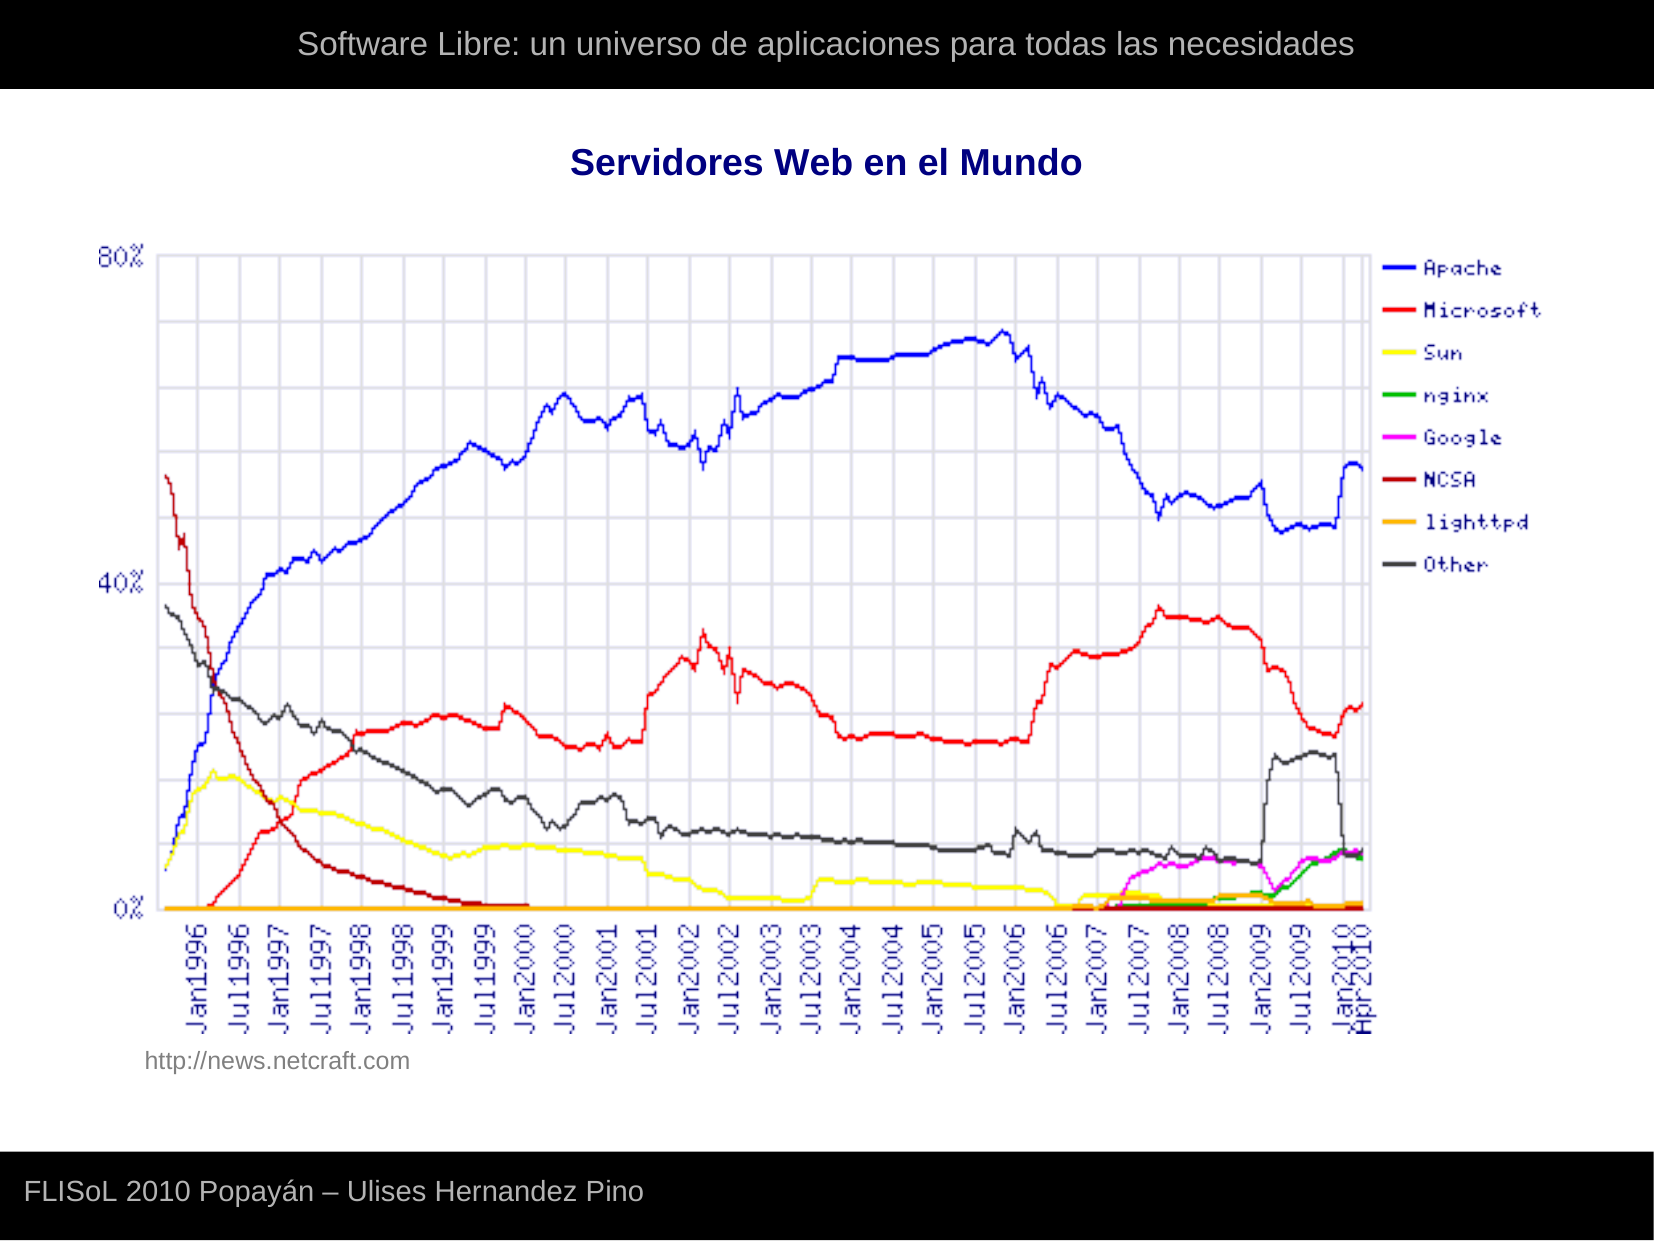

# Servidores Web en el Mundo
http://news.netcraft.com